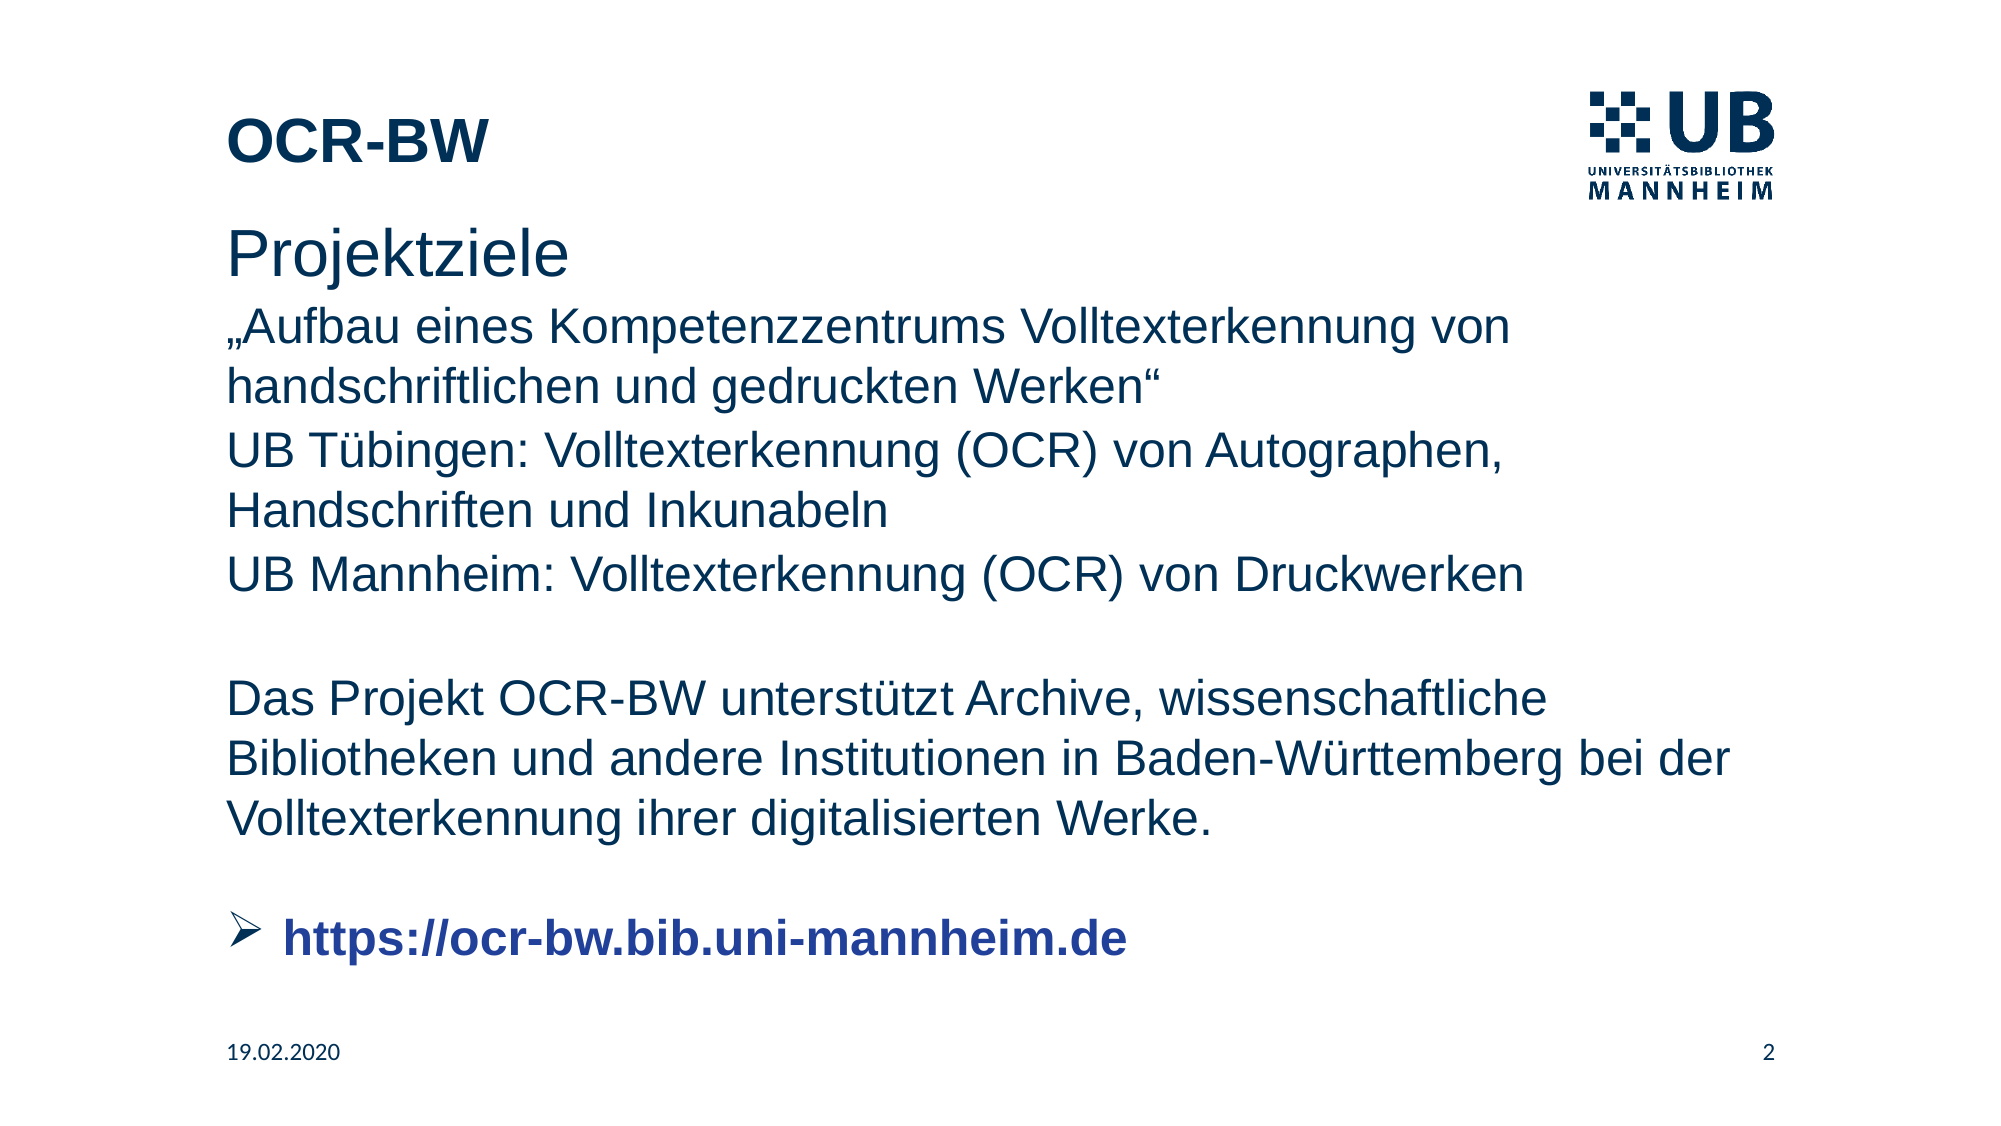

# OCR-BW
Projektziele
„Aufbau eines Kompetenzzentrums Volltexterkennung von handschriftlichen und gedruckten Werken“
UB Tübingen: Volltexterkennung (OCR) von Autographen, Handschriften und Inkunabeln
UB Mannheim: Volltexterkennung (OCR) von Druckwerken
Das Projekt OCR-BW unterstützt Archive, wissenschaftliche Bibliotheken und andere Institutionen in Baden-Württemberg bei der Volltexterkennung ihrer digitalisierten Werke.
https://ocr-bw.bib.uni-mannheim.de
19.02.2020